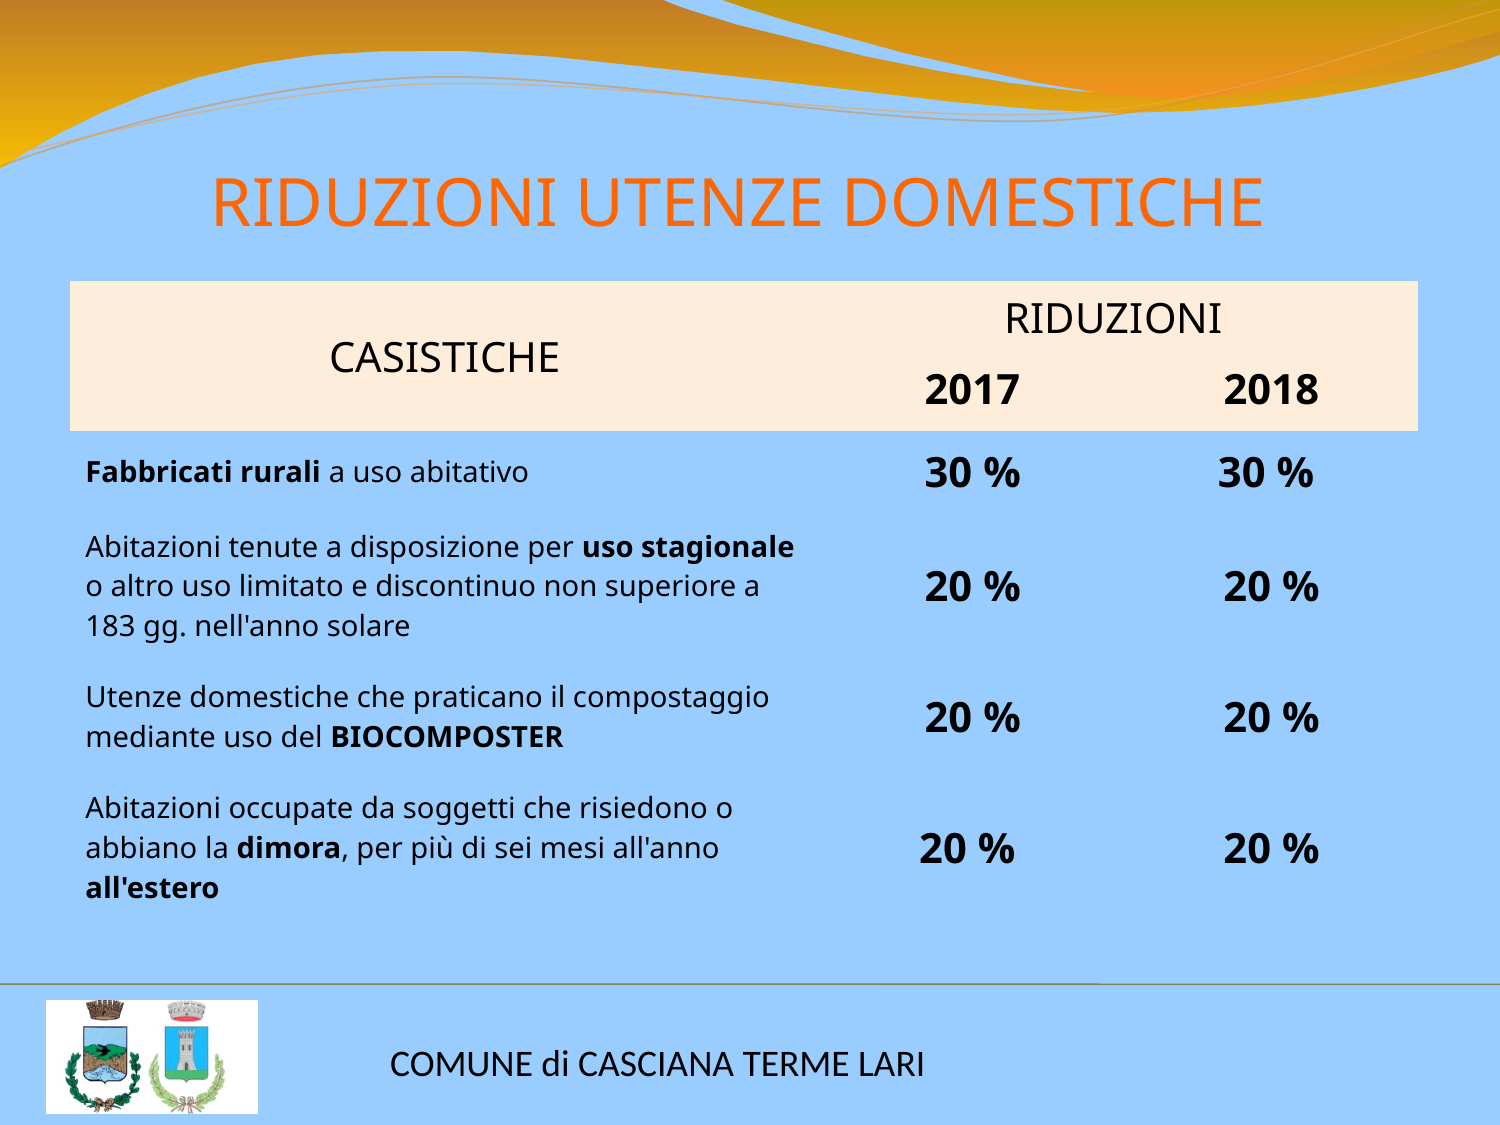

RIDUZIONI UTENZE DOMESTICHE
| CASISTICHE | RIDUZIONI | |
| --- | --- | --- |
| | 2017 | 2018 |
| Fabbricati rurali a uso abitativo | 30 % | 30 % |
| Abitazioni tenute a disposizione per uso stagionale o altro uso limitato e discontinuo non superiore a 183 gg. nell'anno solare | 20 % | 20 % |
| Utenze domestiche che praticano il compostaggio mediante uso del BIOCOMPOSTER | 20 % | 20 % |
| Abitazioni occupate da soggetti che risiedono o abbiano la dimora, per più di sei mesi all'anno all'estero | 20 % | 20 % |
COMUNE di CASCIANA TERME LARI